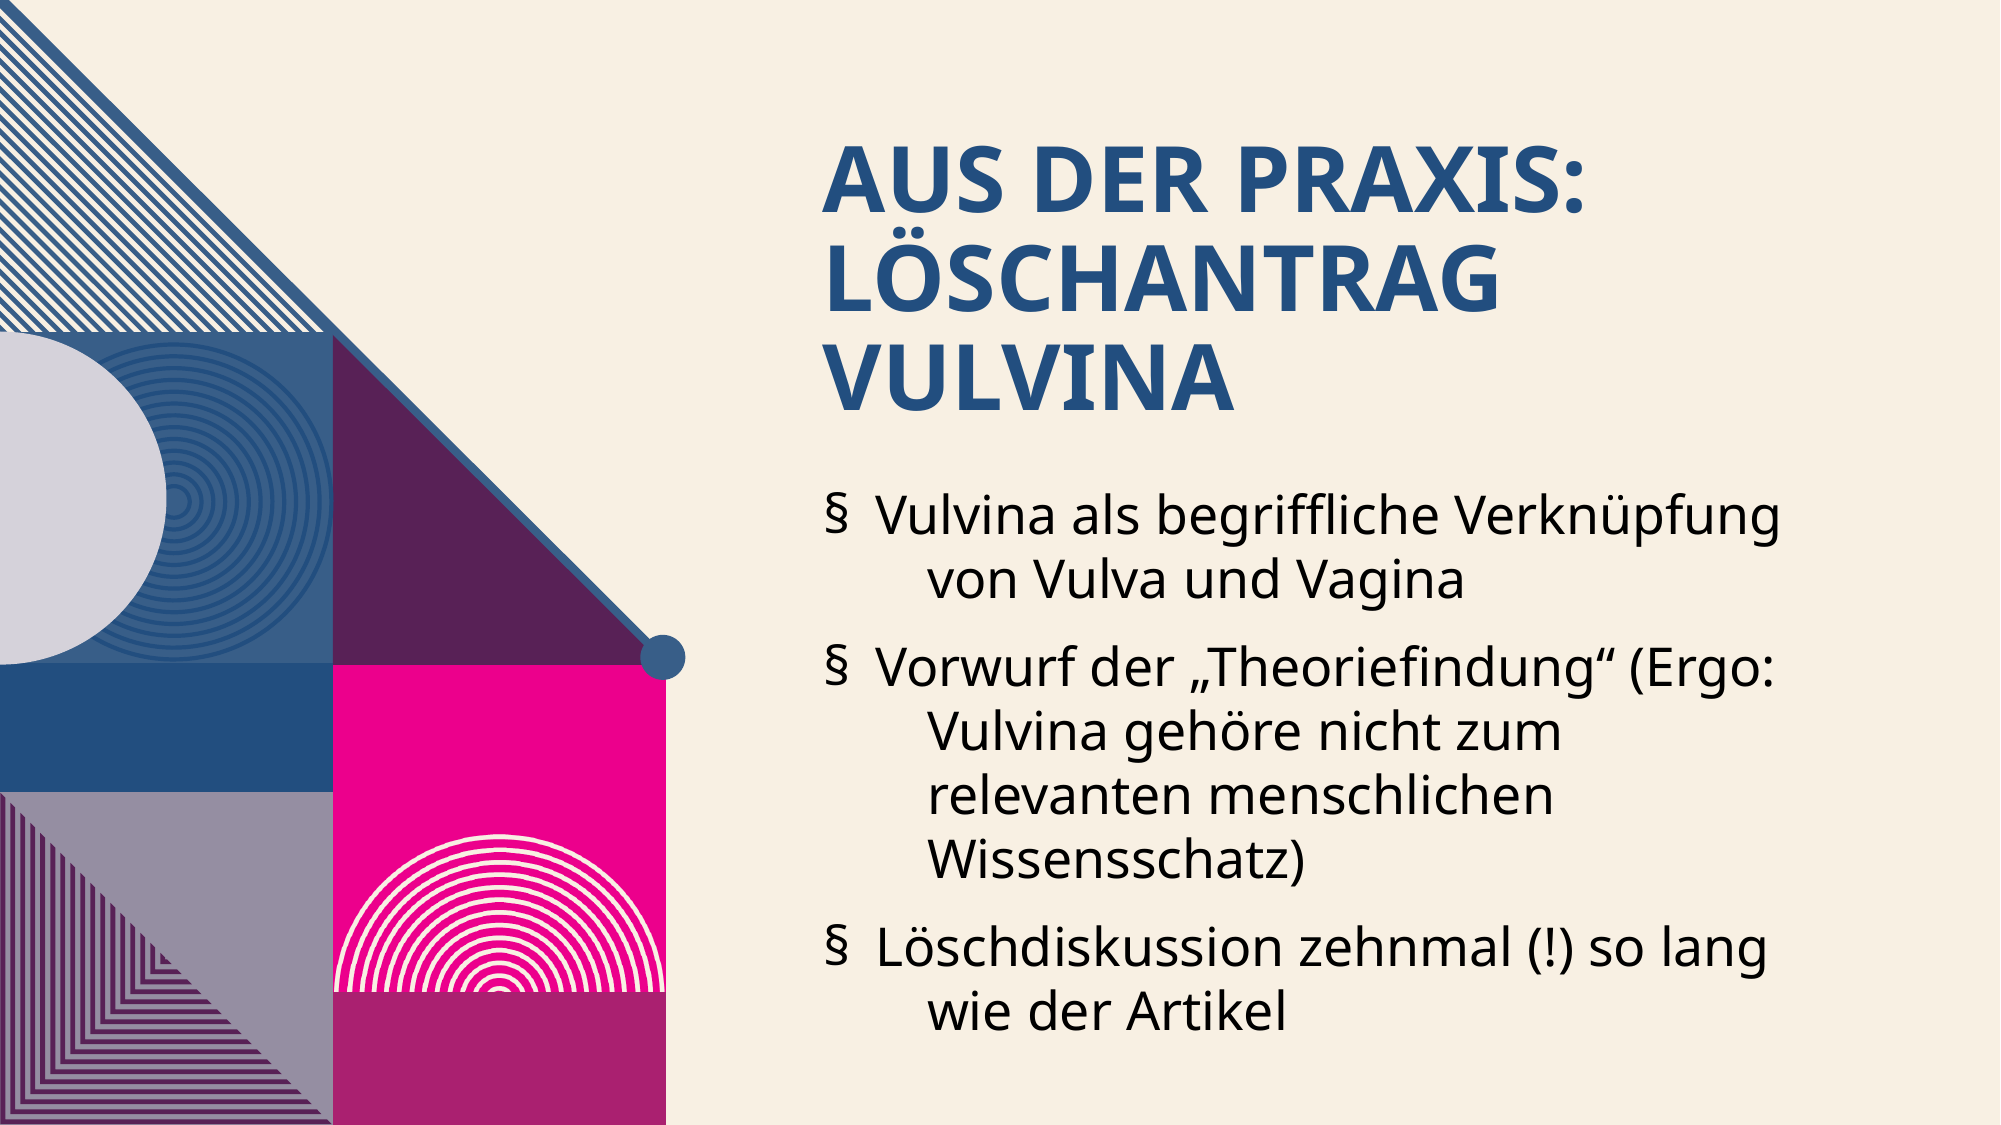

# Aus der Praxis: Löschantrag Vulvina
Vulvina als begriffliche Verknüpfung von Vulva und Vagina
Vorwurf der „Theoriefindung“ (Ergo: Vulvina gehöre nicht zum relevanten menschlichen Wissensschatz)
Löschdiskussion zehnmal (!) so lang wie der Artikel